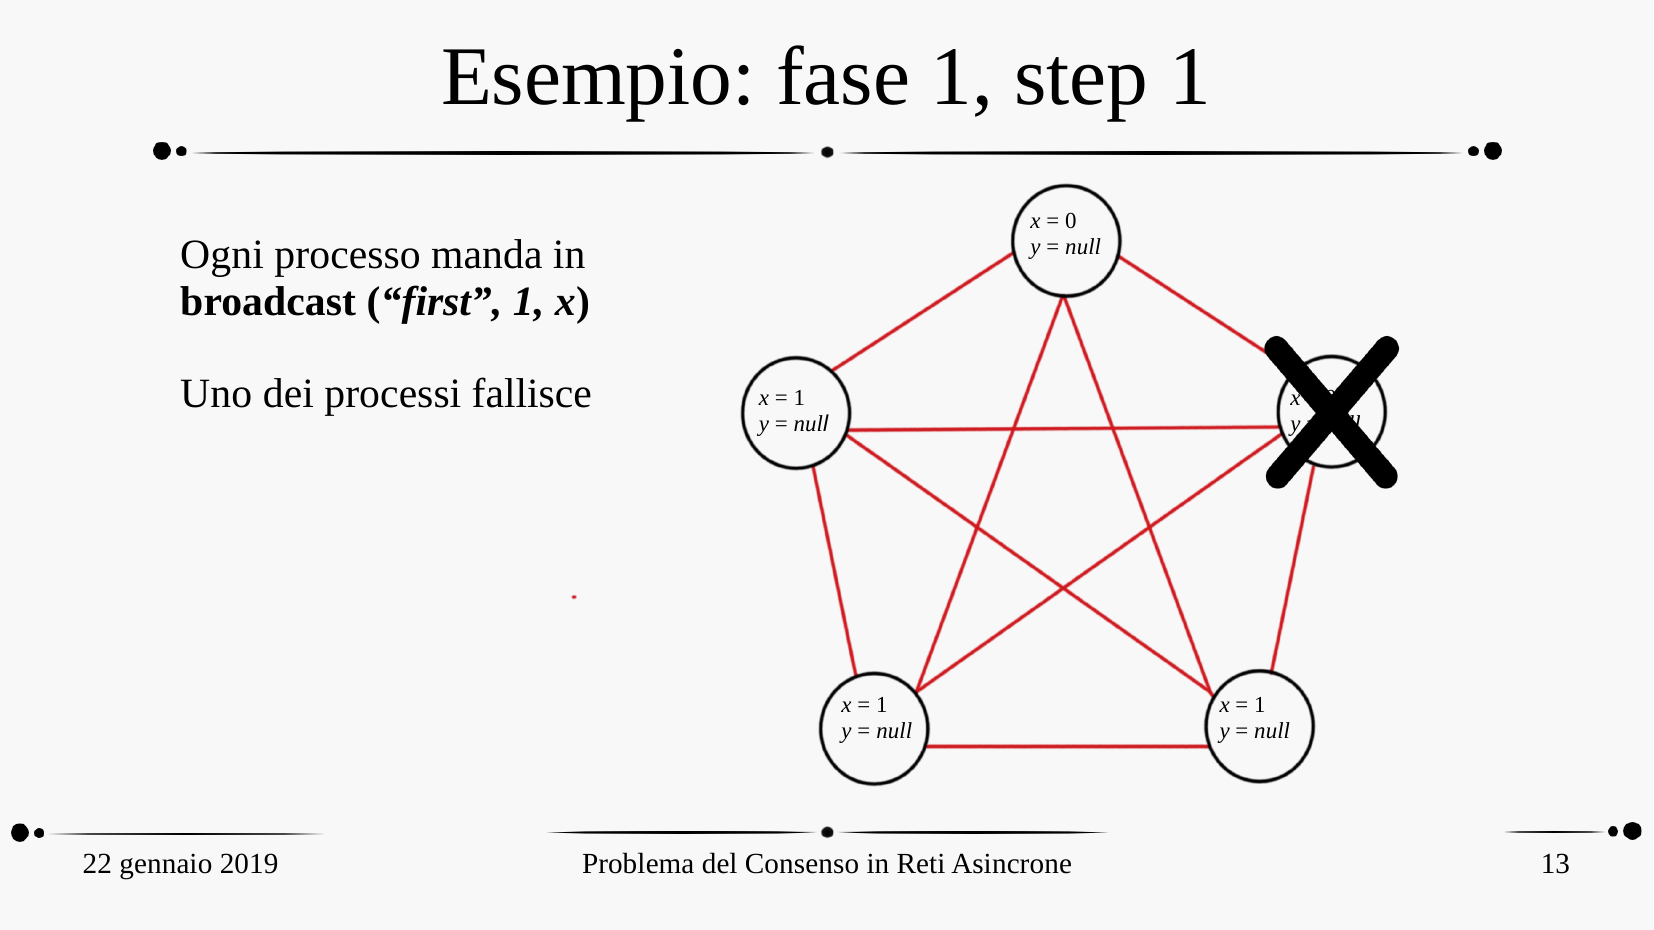

# Esempio: fase 1, step 1
x = 0
y = null
Ogni processo manda in broadcast (“first”, 1, x)
Uno dei processi fallisce
x = 1
y = null
x = 0
y = null
x = 1
y = null
x = 1
y = null
22 gennaio 2019
Problema del Consenso in Reti Asincrone
13